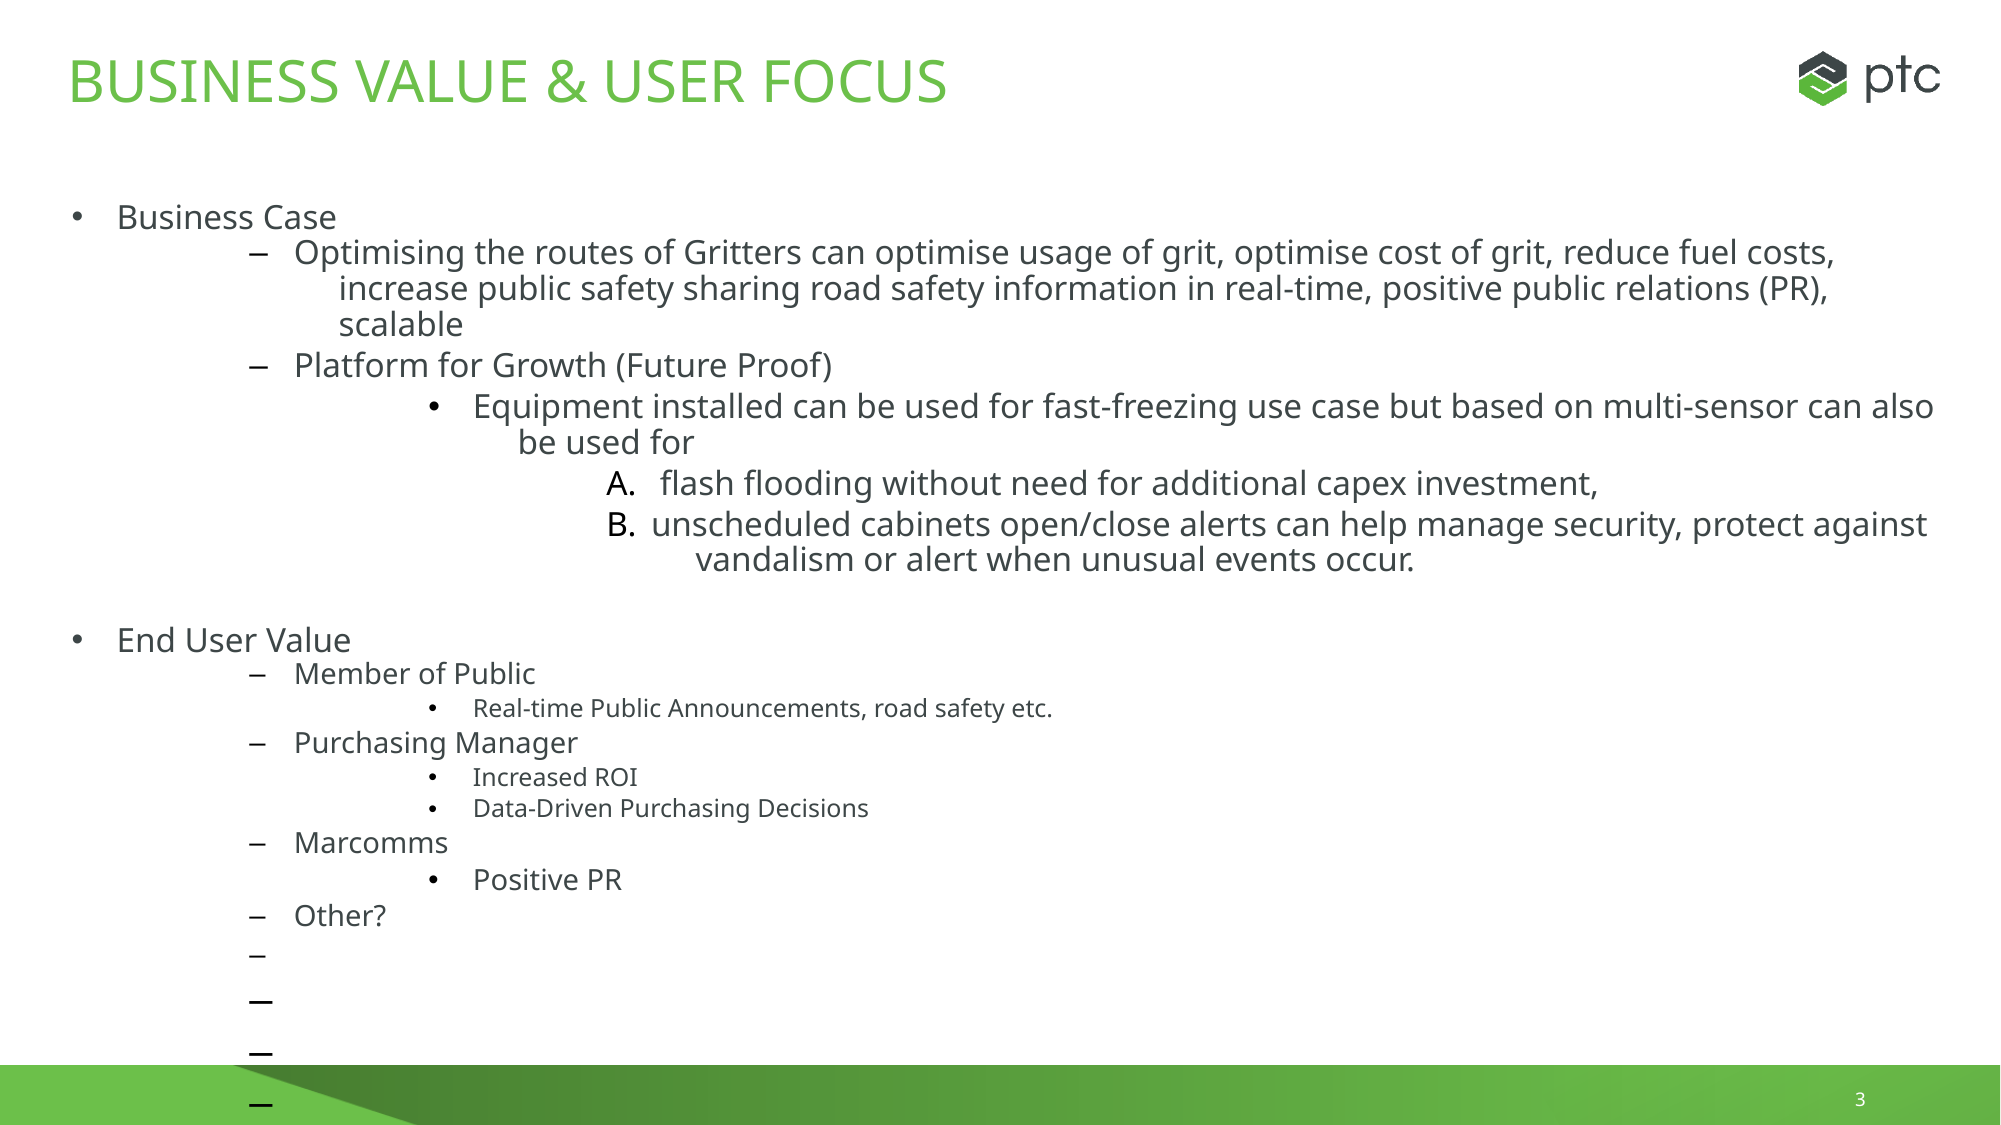

Business Value & User Focus
# Business Case
Optimising the routes of Gritters can optimise usage of grit, optimise cost of grit, reduce fuel costs, increase public safety sharing road safety information in real-time, positive public relations (PR), scalable
Platform for Growth (Future Proof)
Equipment installed can be used for fast-freezing use case but based on multi-sensor can also be used for
 flash flooding without need for additional capex investment,
unscheduled cabinets open/close alerts can help manage security, protect against vandalism or alert when unusual events occur.
End User Value
Member of Public
Real-time Public Announcements, road safety etc.
Purchasing Manager
Increased ROI
Data-Driven Purchasing Decisions
Marcomms
Positive PR
Other?